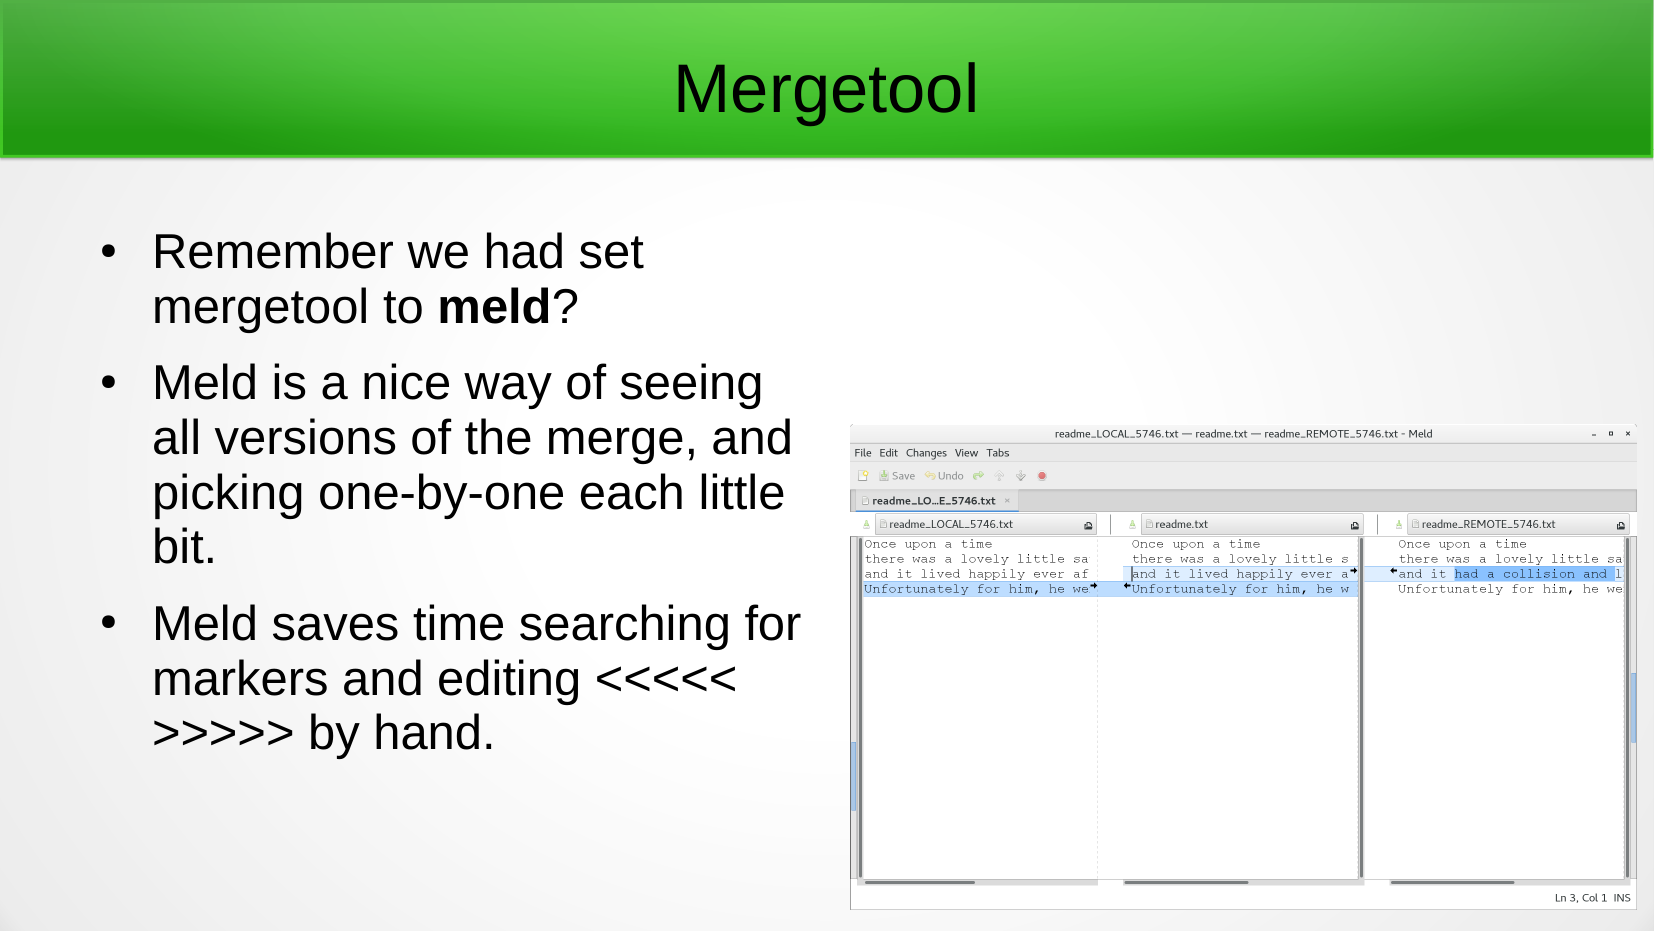

# Mergetool
Remember we had set mergetool to meld?
Meld is a nice way of seeing all versions of the merge, and picking one-by-one each little bit.
Meld saves time searching for markers and editing <<<<< >>>>> by hand.